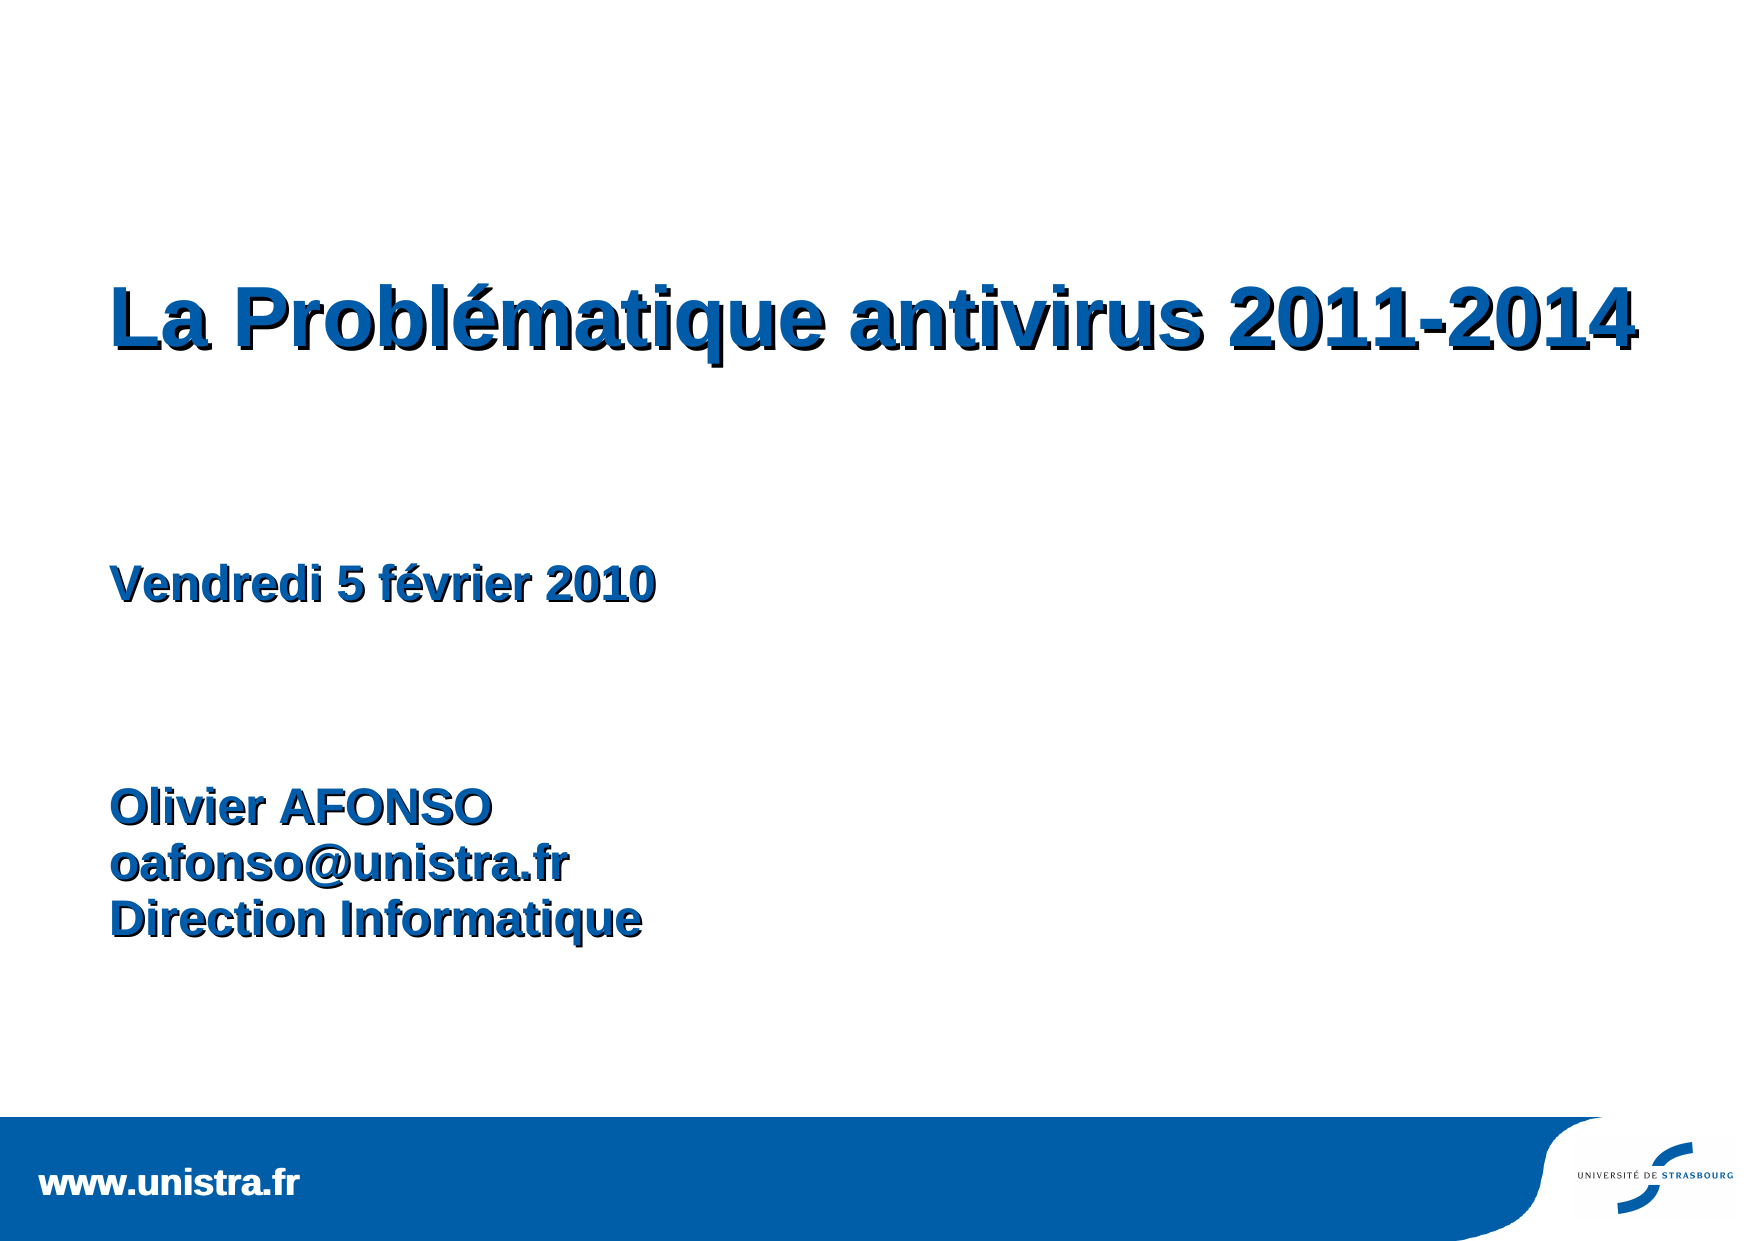

# La Problématique antivirus 2011-2014 Vendredi 5 février 2010 Olivier AFONSO oafonso@unistra.fr Direction Informatique